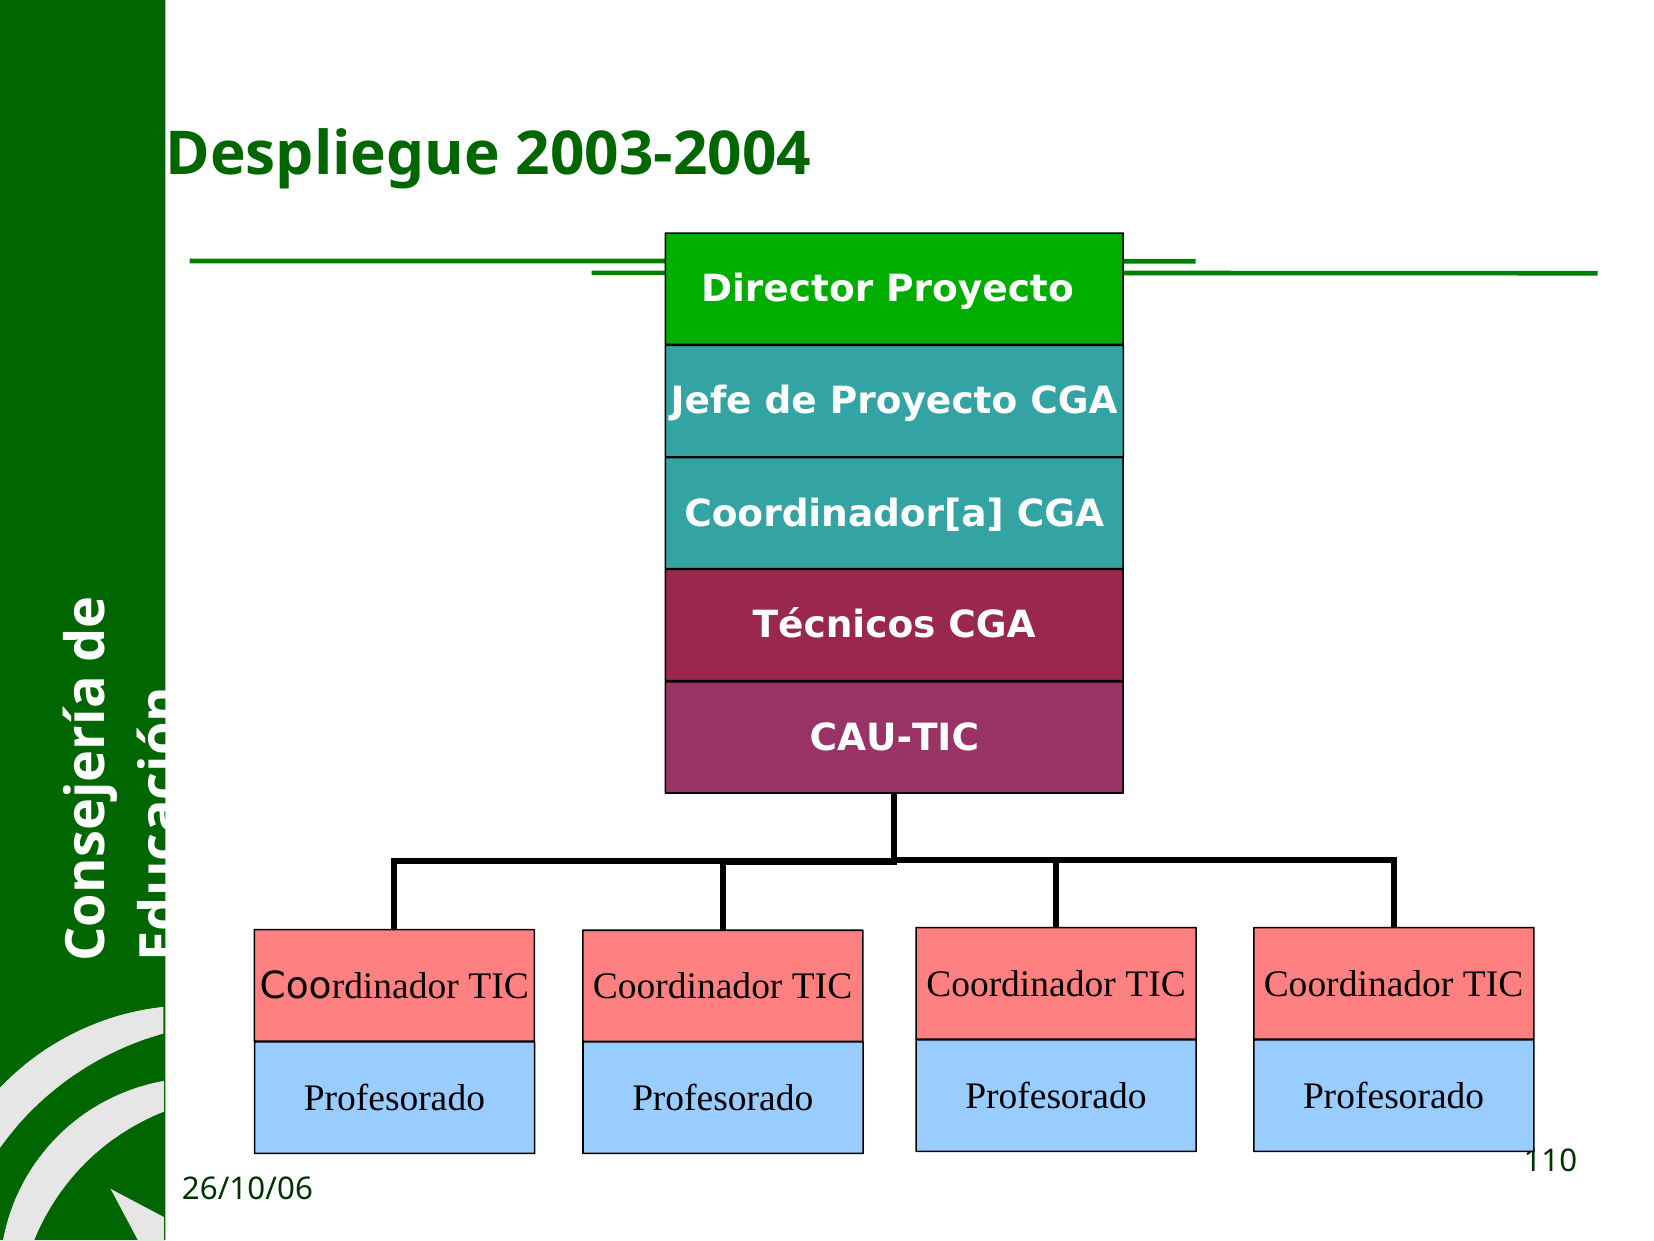

# Despliegue 2003-2004
Director Proyecto
Jefe de Proyecto CGA
Coordinador[a] CGA
Técnicos CGA
CAU-TIC
Coordinador TIC
Coordinador TIC
Coordinador TIC
Coordinador TIC
Profesorado
Profesorado
Profesorado
Profesorado
110